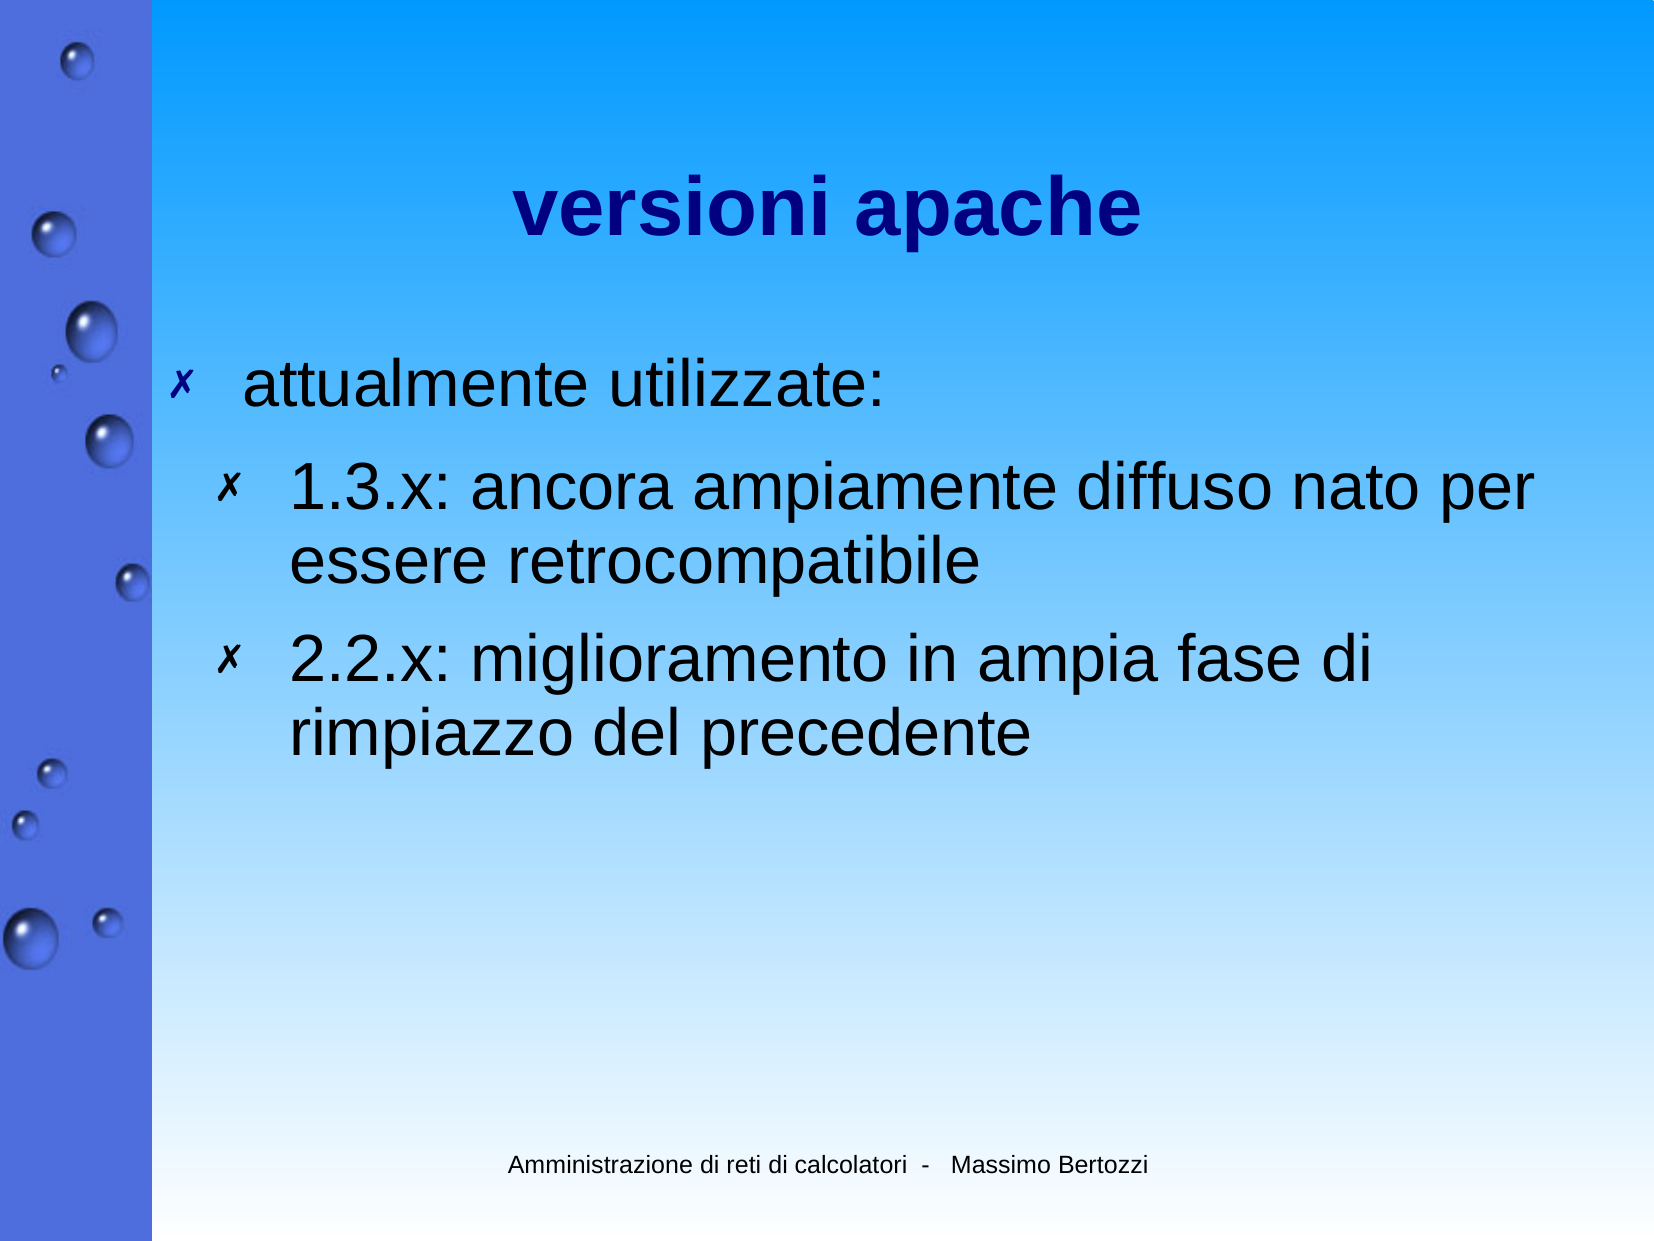

# versioni apache
attualmente utilizzate:
1.3.x: ancora ampiamente diffuso nato per essere retrocompatibile
2.2.x: miglioramento in ampia fase di rimpiazzo del precedente